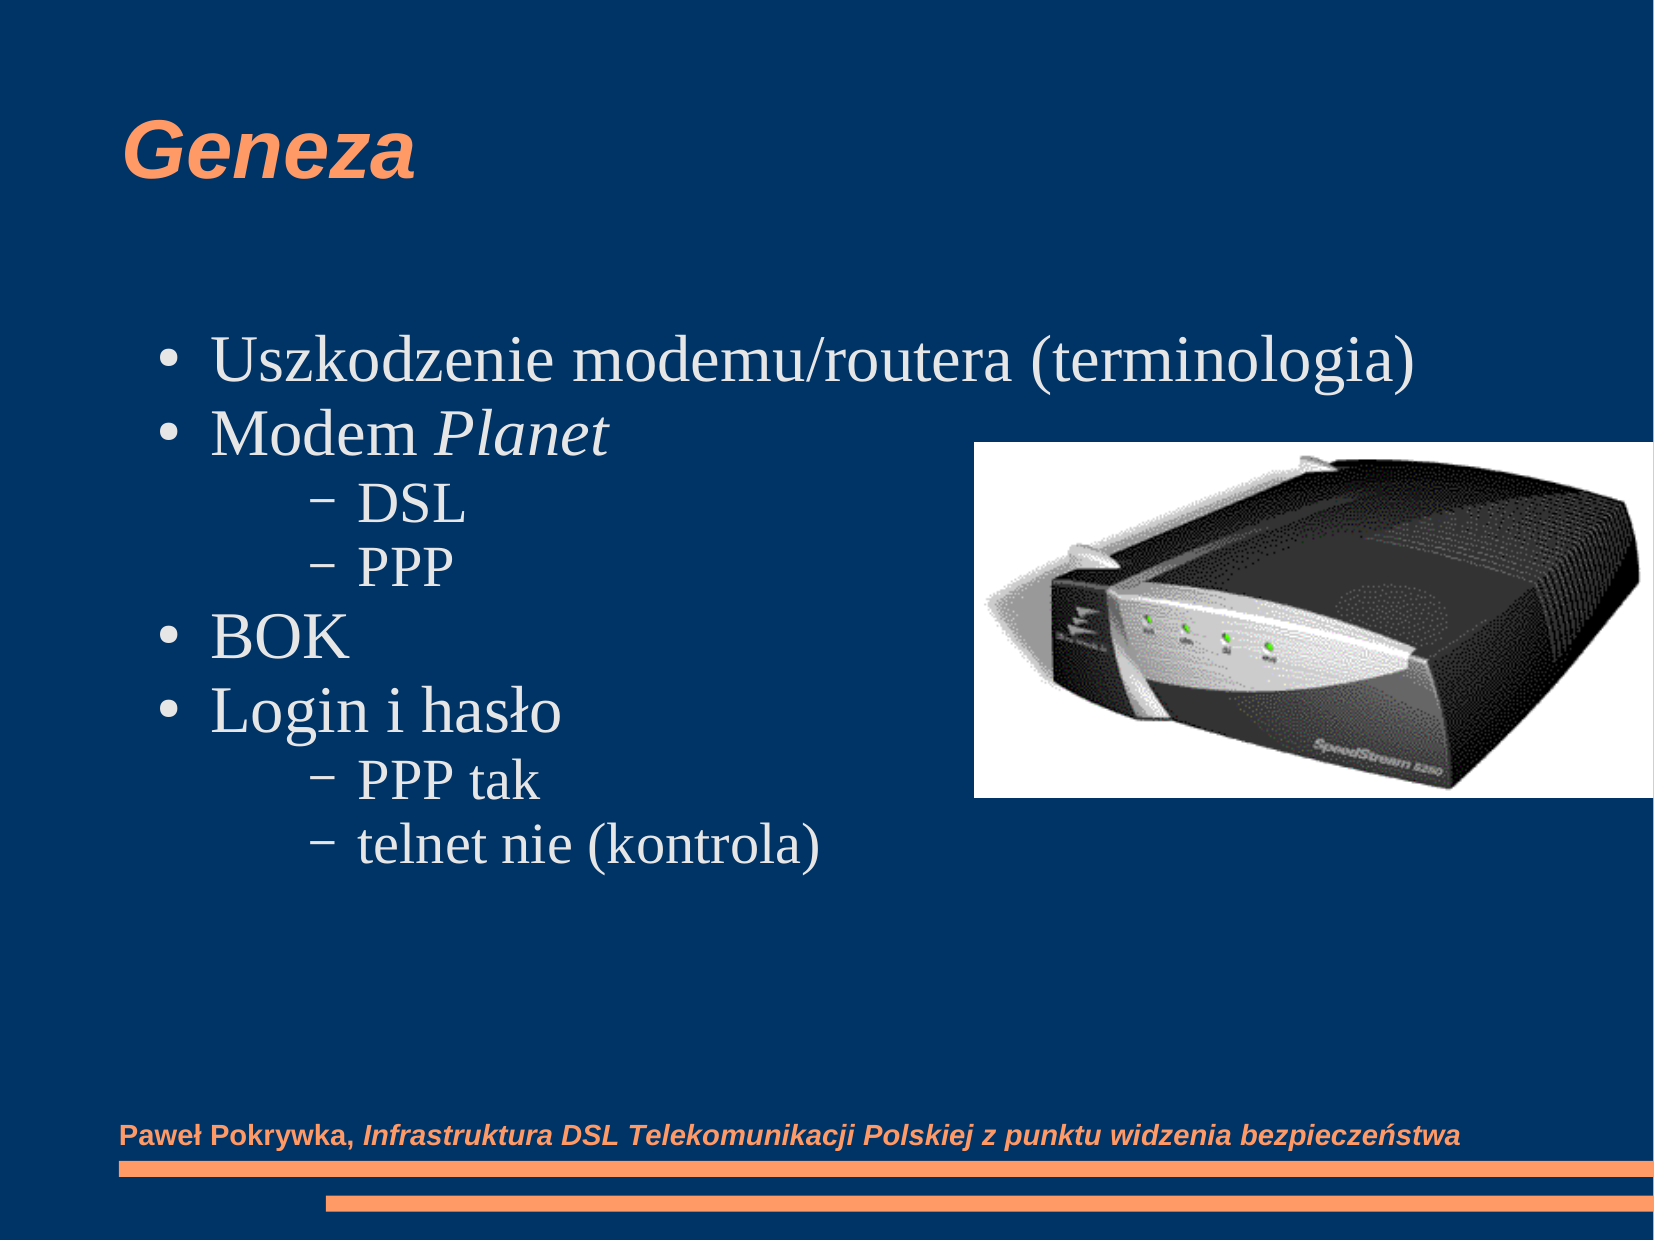

# Geneza
Uszkodzenie modemu/routera (terminologia)
Modem Planet
DSL
PPP
BOK
Login i hasło
PPP tak
telnet nie (kontrola)
Paweł Pokrywka, Infrastruktura DSL Telekomunikacji Polskiej z punktu widzenia bezpieczeństwa